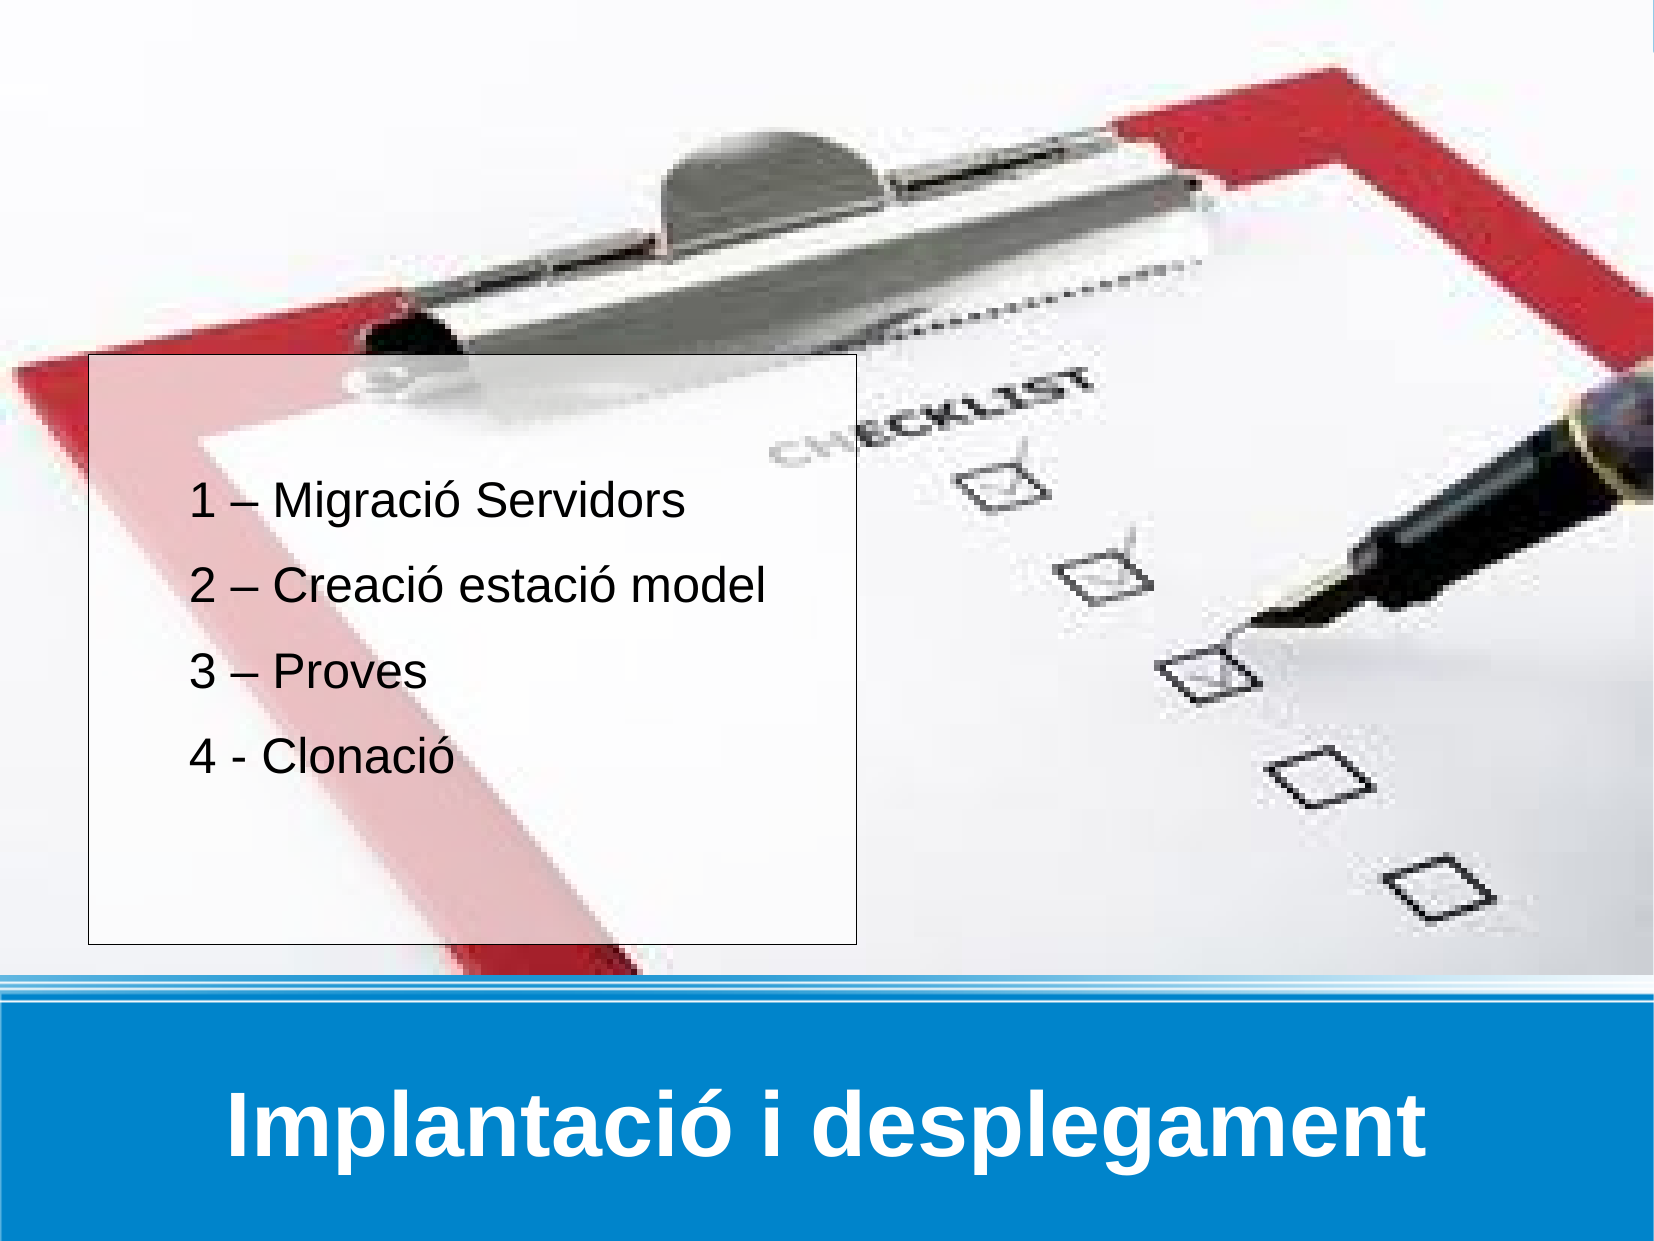

1 – Migració Servidors
2 – Creació estació model
3 – Proves
4 - Clonació
# Implantació i desplegament